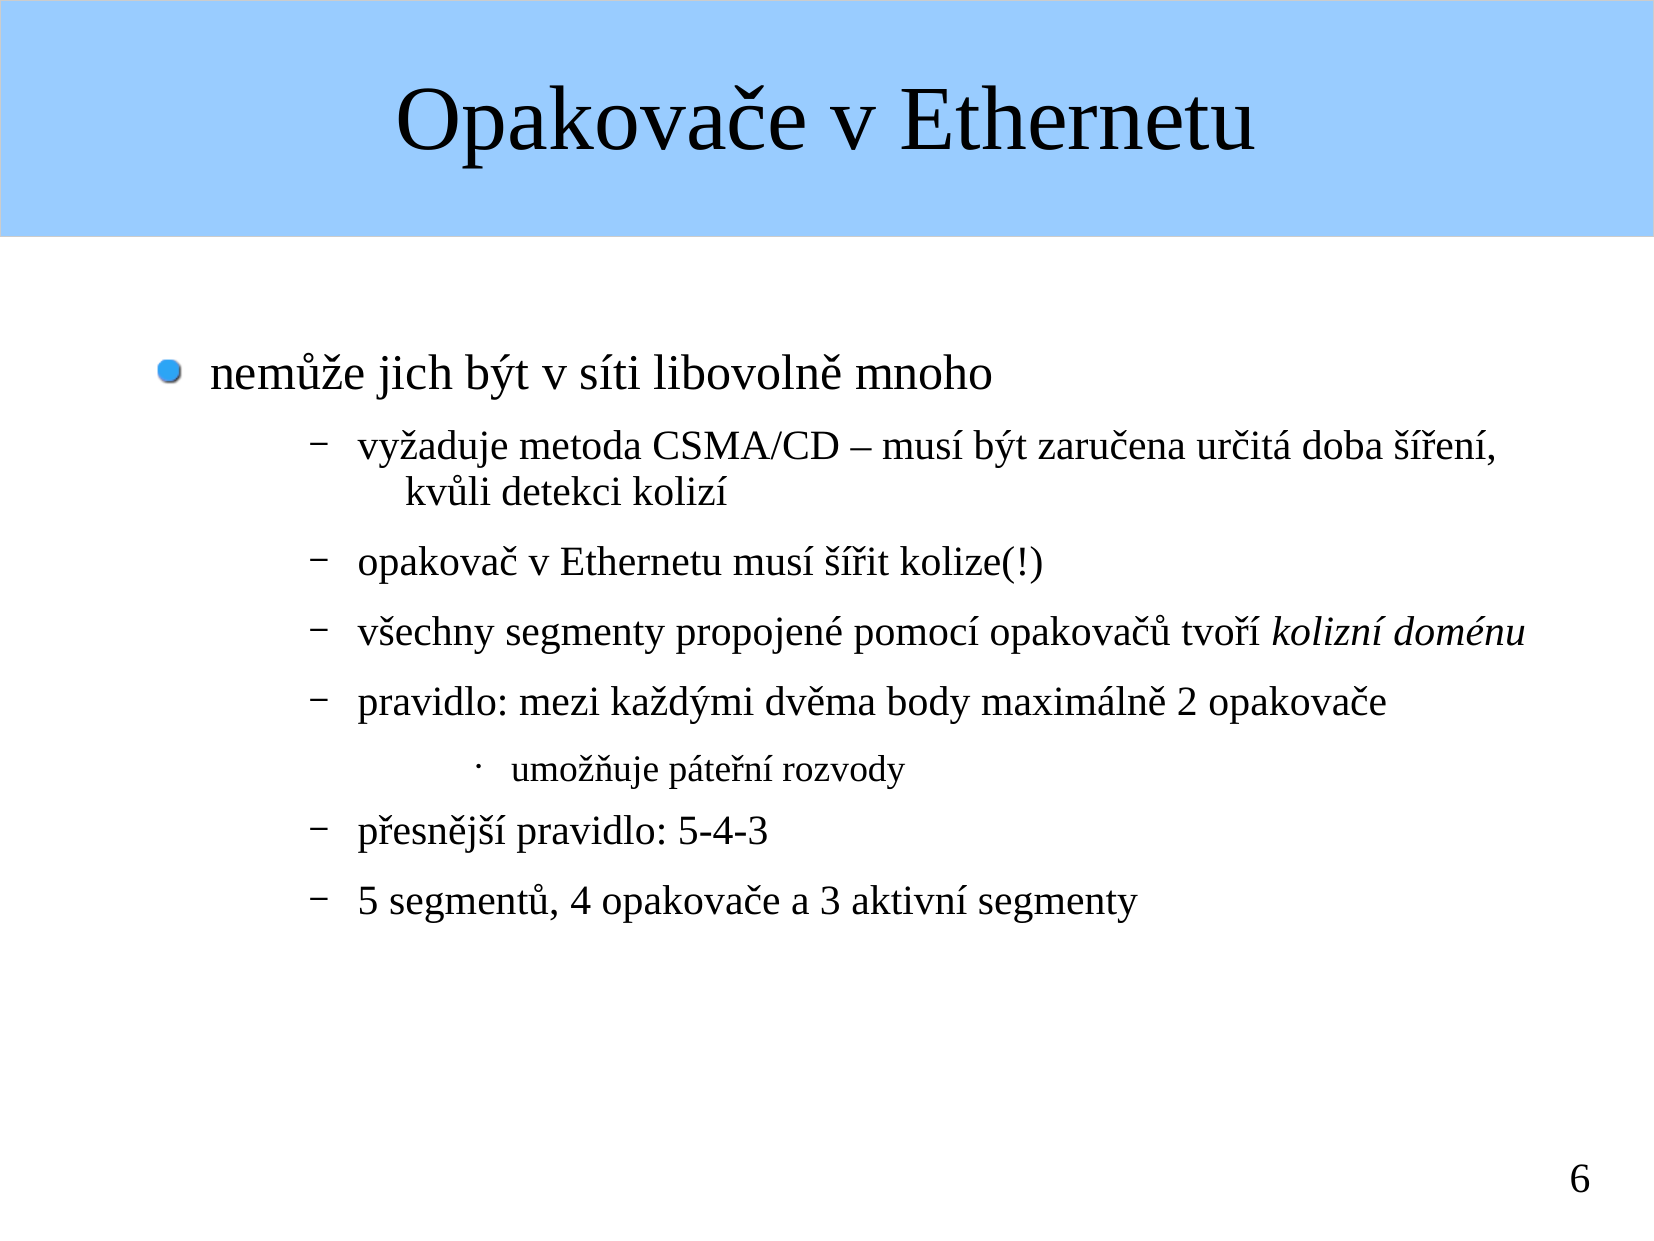

# Opakovače v Ethernetu
nemůže jich být v síti libovolně mnoho
vyžaduje metoda CSMA/CD – musí být zaručena určitá doba šíření, kvůli detekci kolizí
opakovač v Ethernetu musí šířit kolize(!)
všechny segmenty propojené pomocí opakovačů tvoří kolizní doménu
pravidlo: mezi každými dvěma body maximálně 2 opakovače
umožňuje páteřní rozvody
přesnější pravidlo: 5-4-3
5 segmentů, 4 opakovače a 3 aktivní segmenty